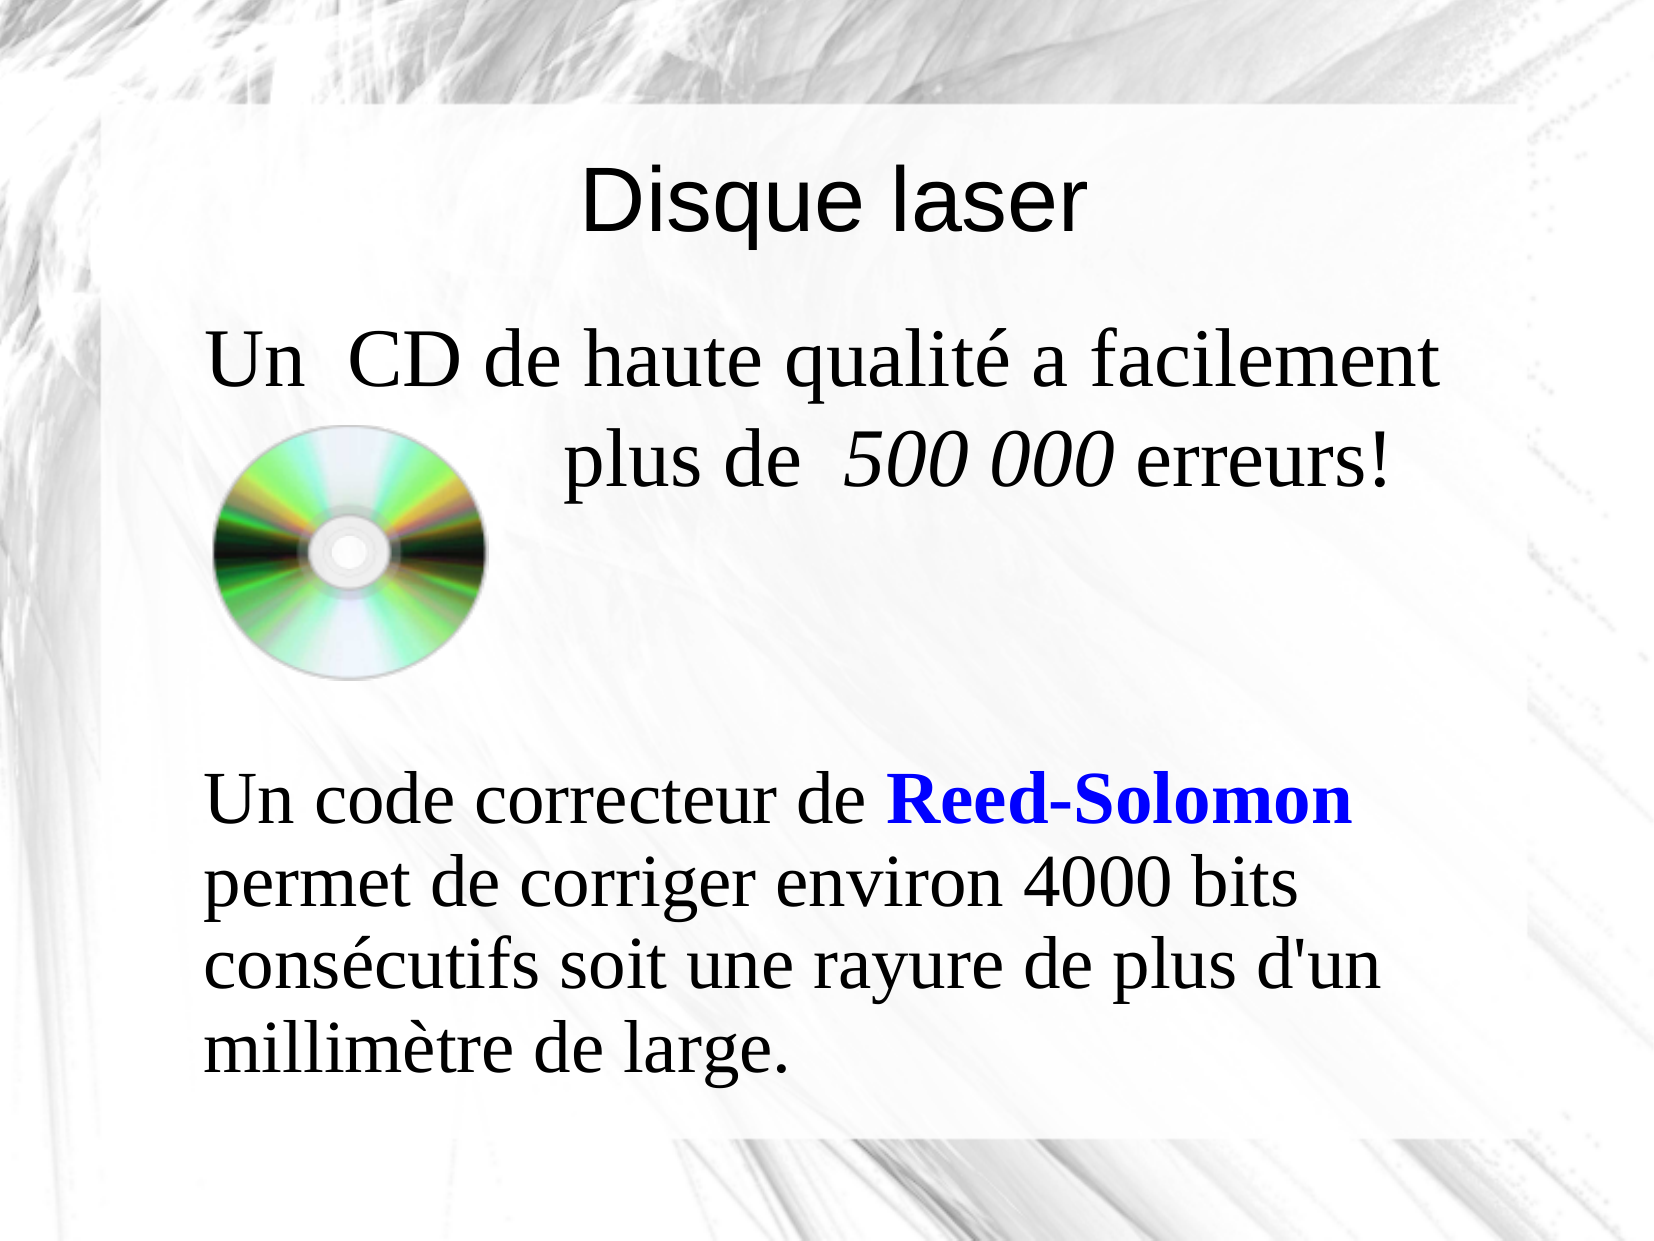

Disque laser
# Un CD de haute qualité a facilement 				plus de 500 000 erreurs!
Un code correcteur de Reed-Solomon permet de corriger environ 4000 bits consécutifs soit une rayure de plus d'un millimètre de large.